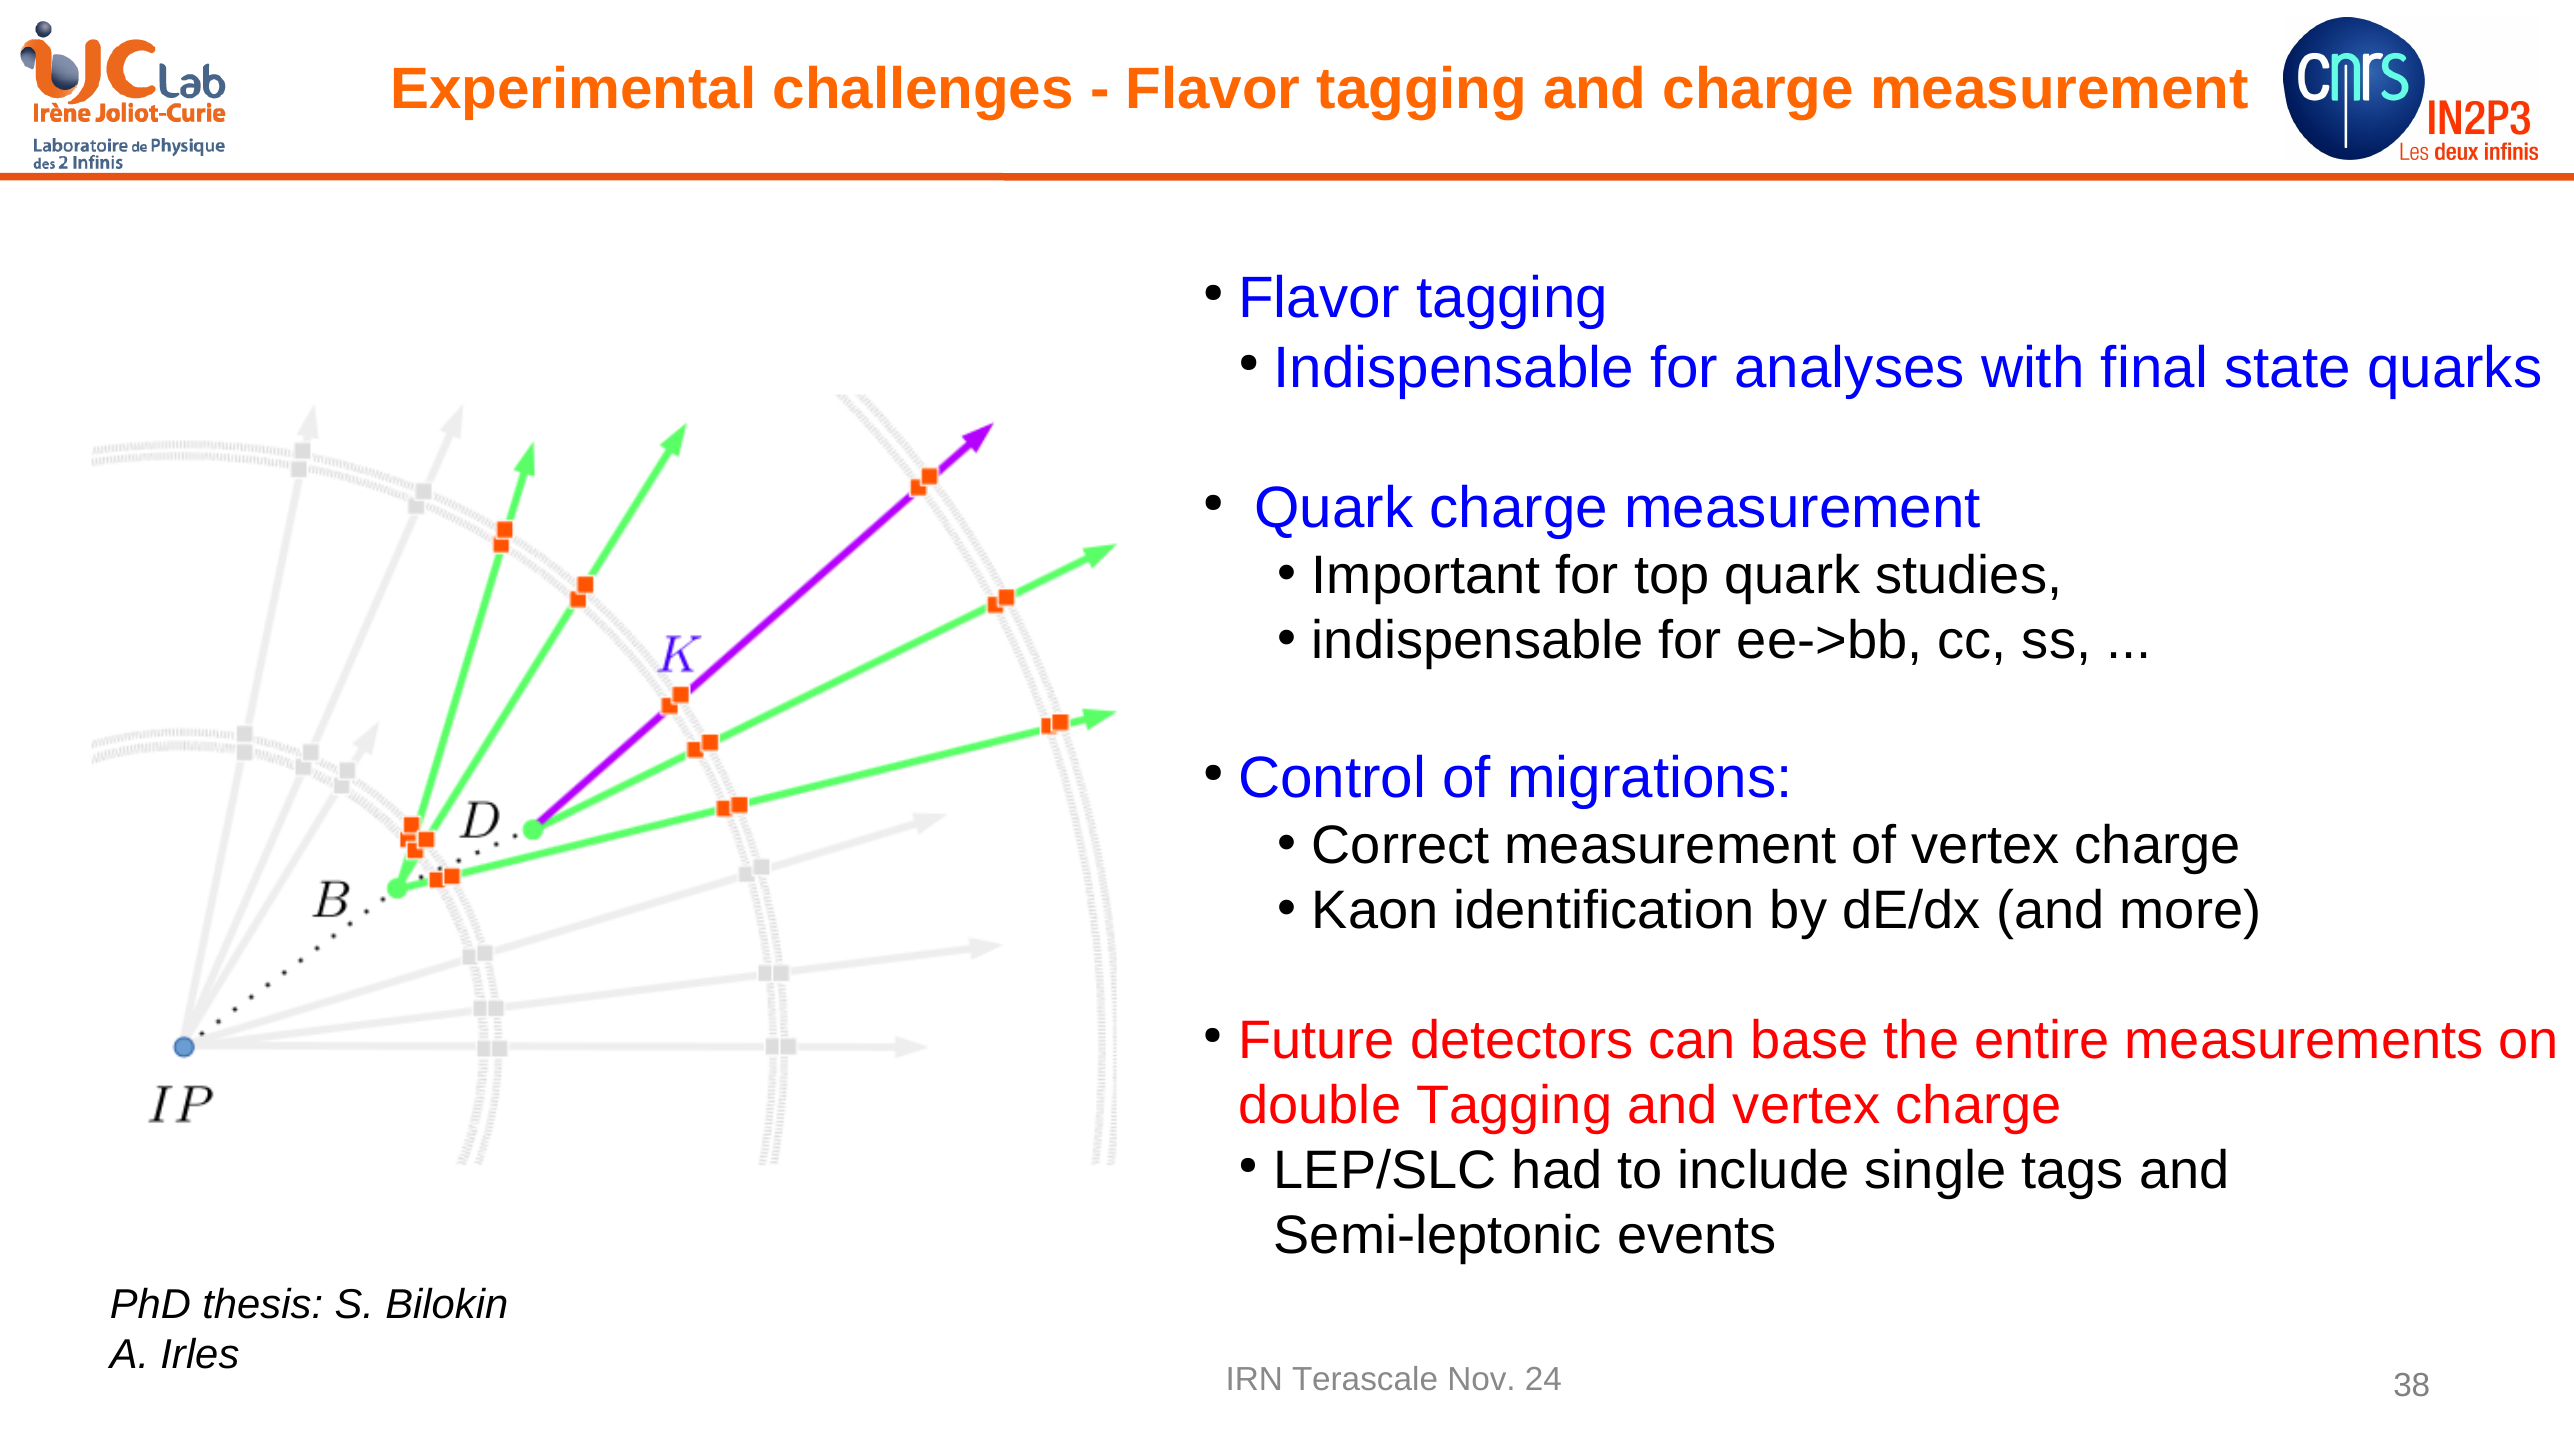

# Experimental challenges - Flavor tagging and charge measurement
Flavor tagging
Indispensable for analyses with final state quarks
 Quark charge measurement
 Important for top quark studies,
 indispensable for ee->bb, cc, ss, ...
Control of migrations:
 Correct measurement of vertex charge
 Kaon identification by dE/dx (and more)
Future detectors can base the entire measurements on
double Tagging and vertex charge
LEP/SLC had to include single tags and
Semi-leptonic events
PhD thesis: S. Bilokin
A. Irles
38